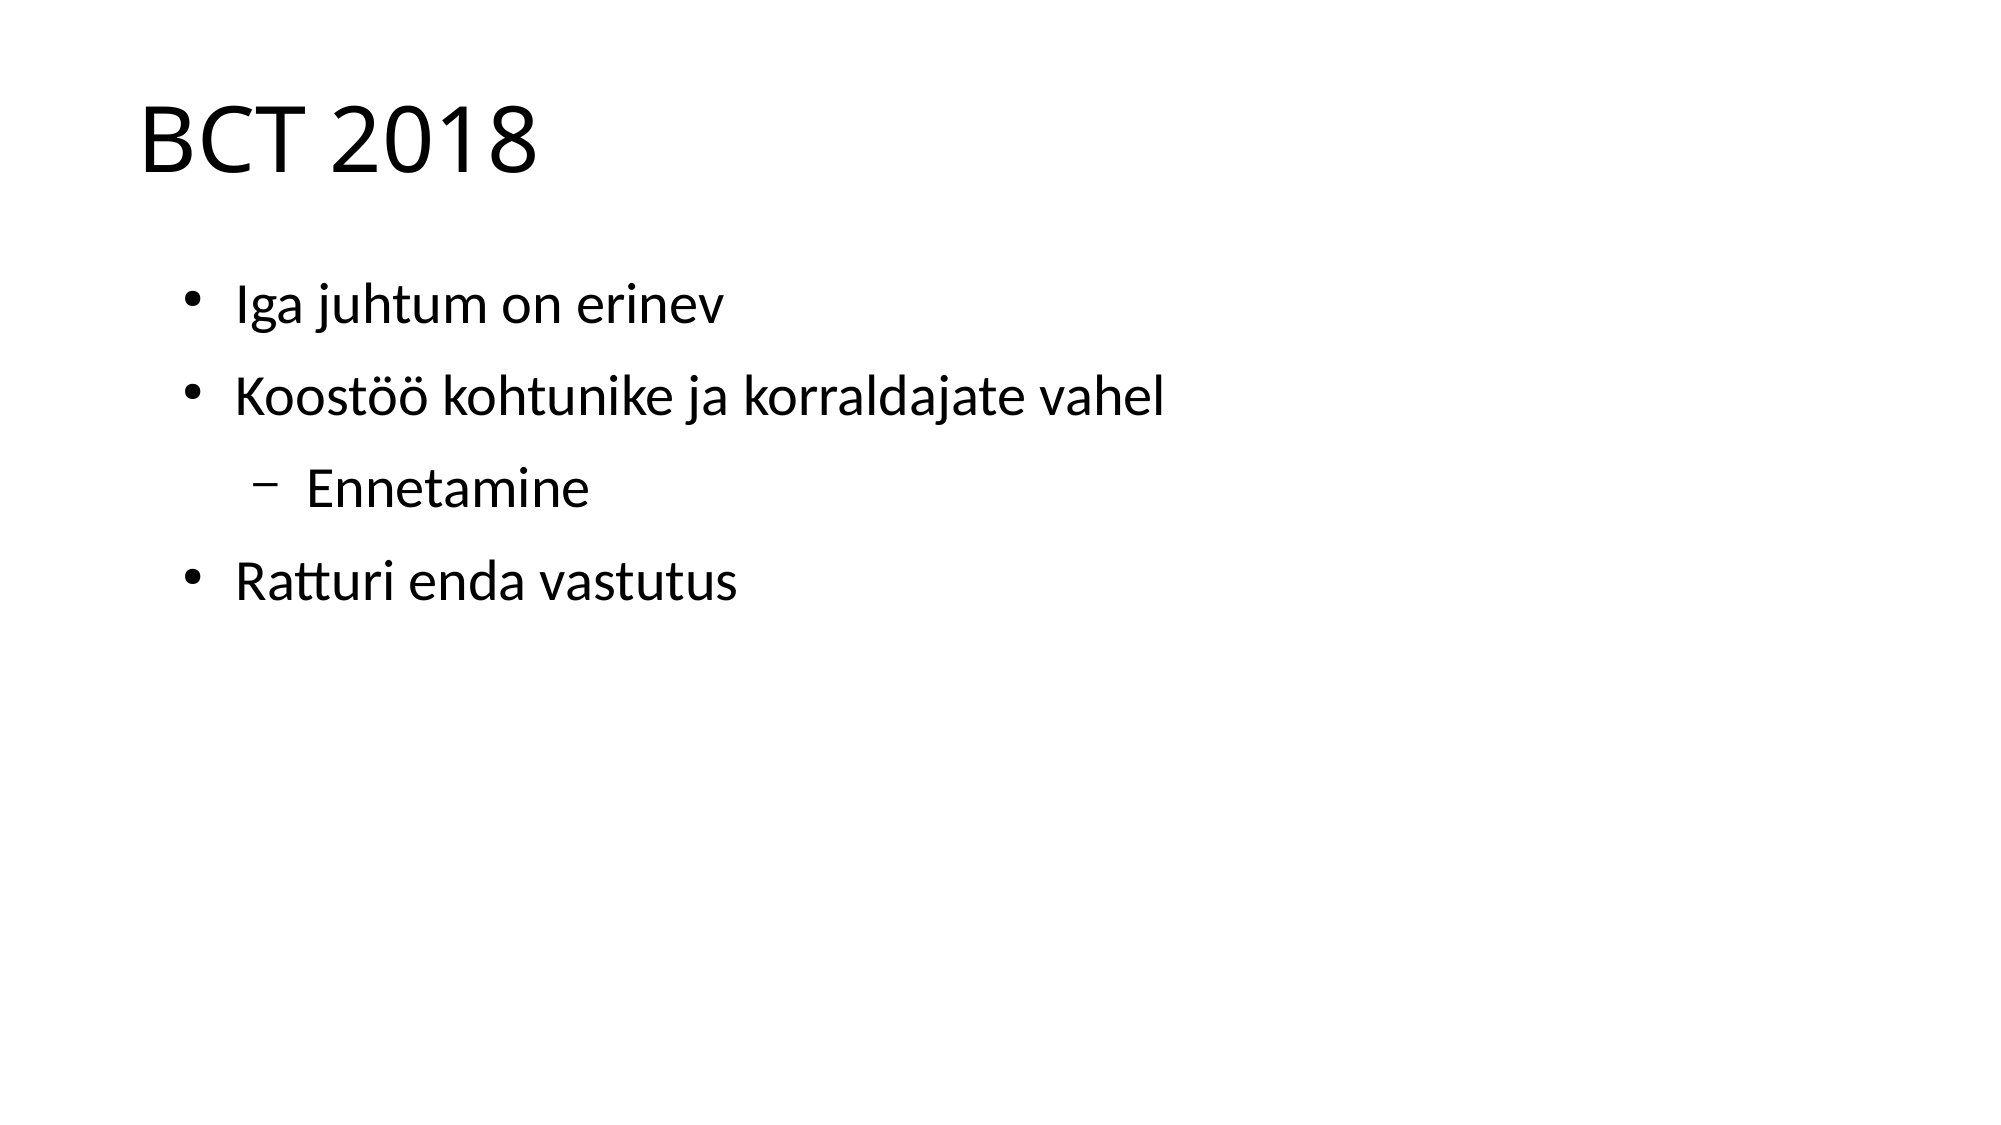

# BCT 2018
Iga juhtum on erinev
Koostöö kohtunike ja korraldajate vahel
Ennetamine
Ratturi enda vastutus